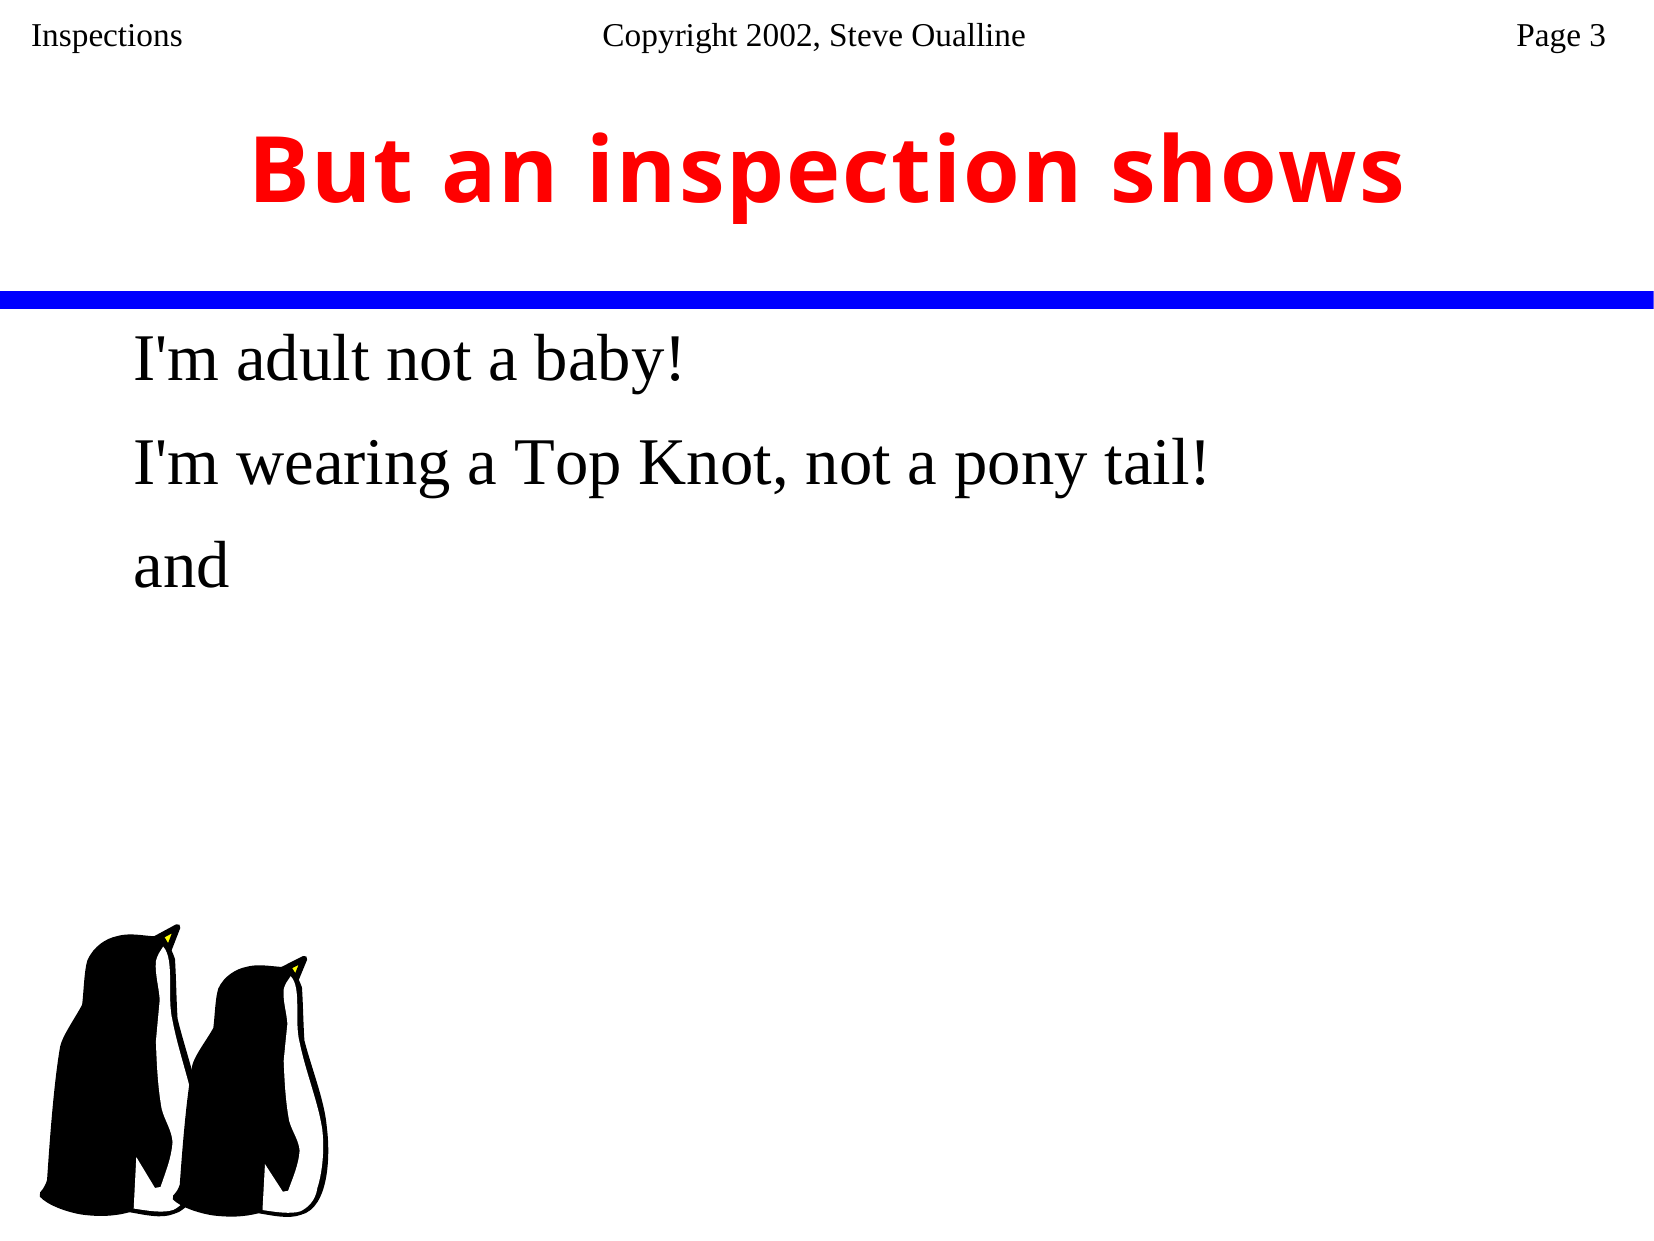

# But an inspection shows
I'm adult not a baby!
I'm wearing a Top Knot, not a pony tail!
and